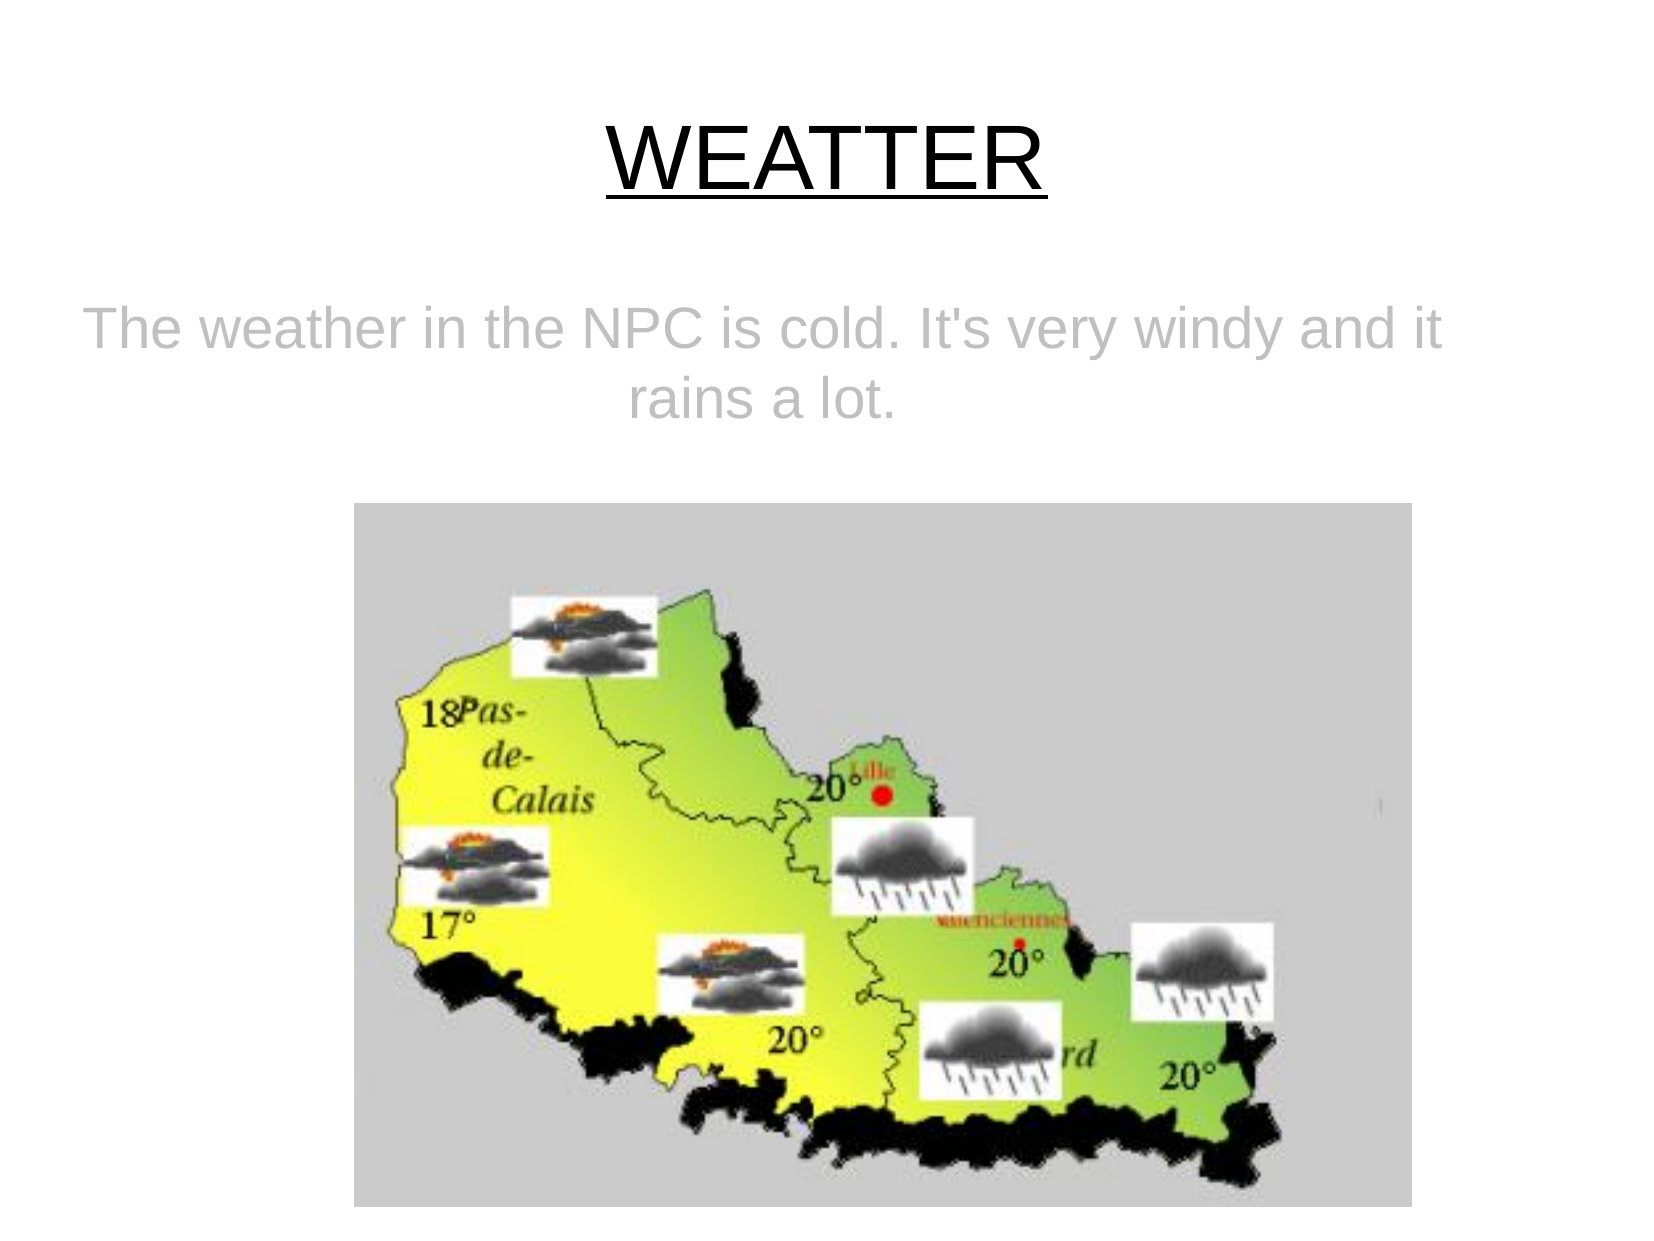

# WEATTER
The weather in the NPC is cold. It's very windy and it rains a lot.